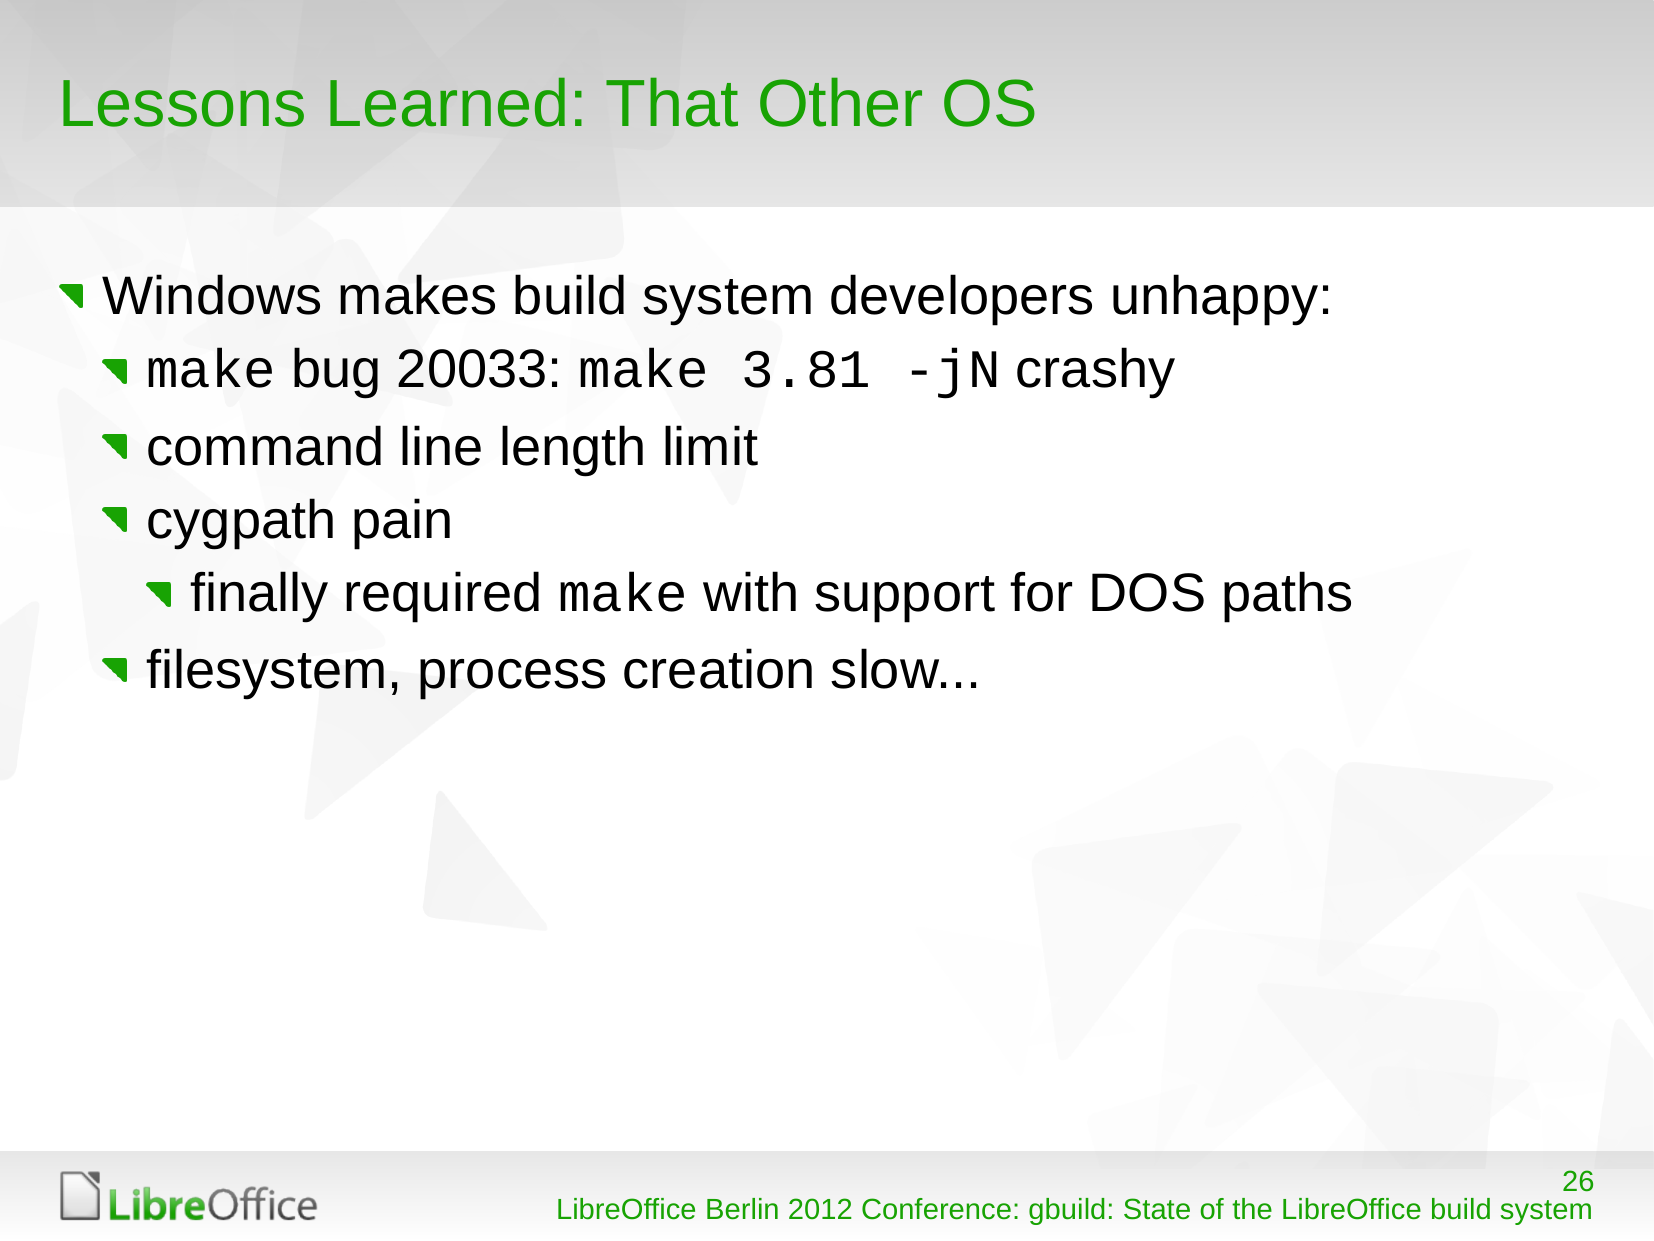

# Lessons Learned: That Other OS
Windows makes build system developers unhappy:
make bug 20033: make 3.81 -jN crashy
command line length limit
cygpath pain
finally required make with support for DOS paths
filesystem, process creation slow...
26
LibreOffice Berlin 2012 Conference: gbuild: State of the LibreOffice build system